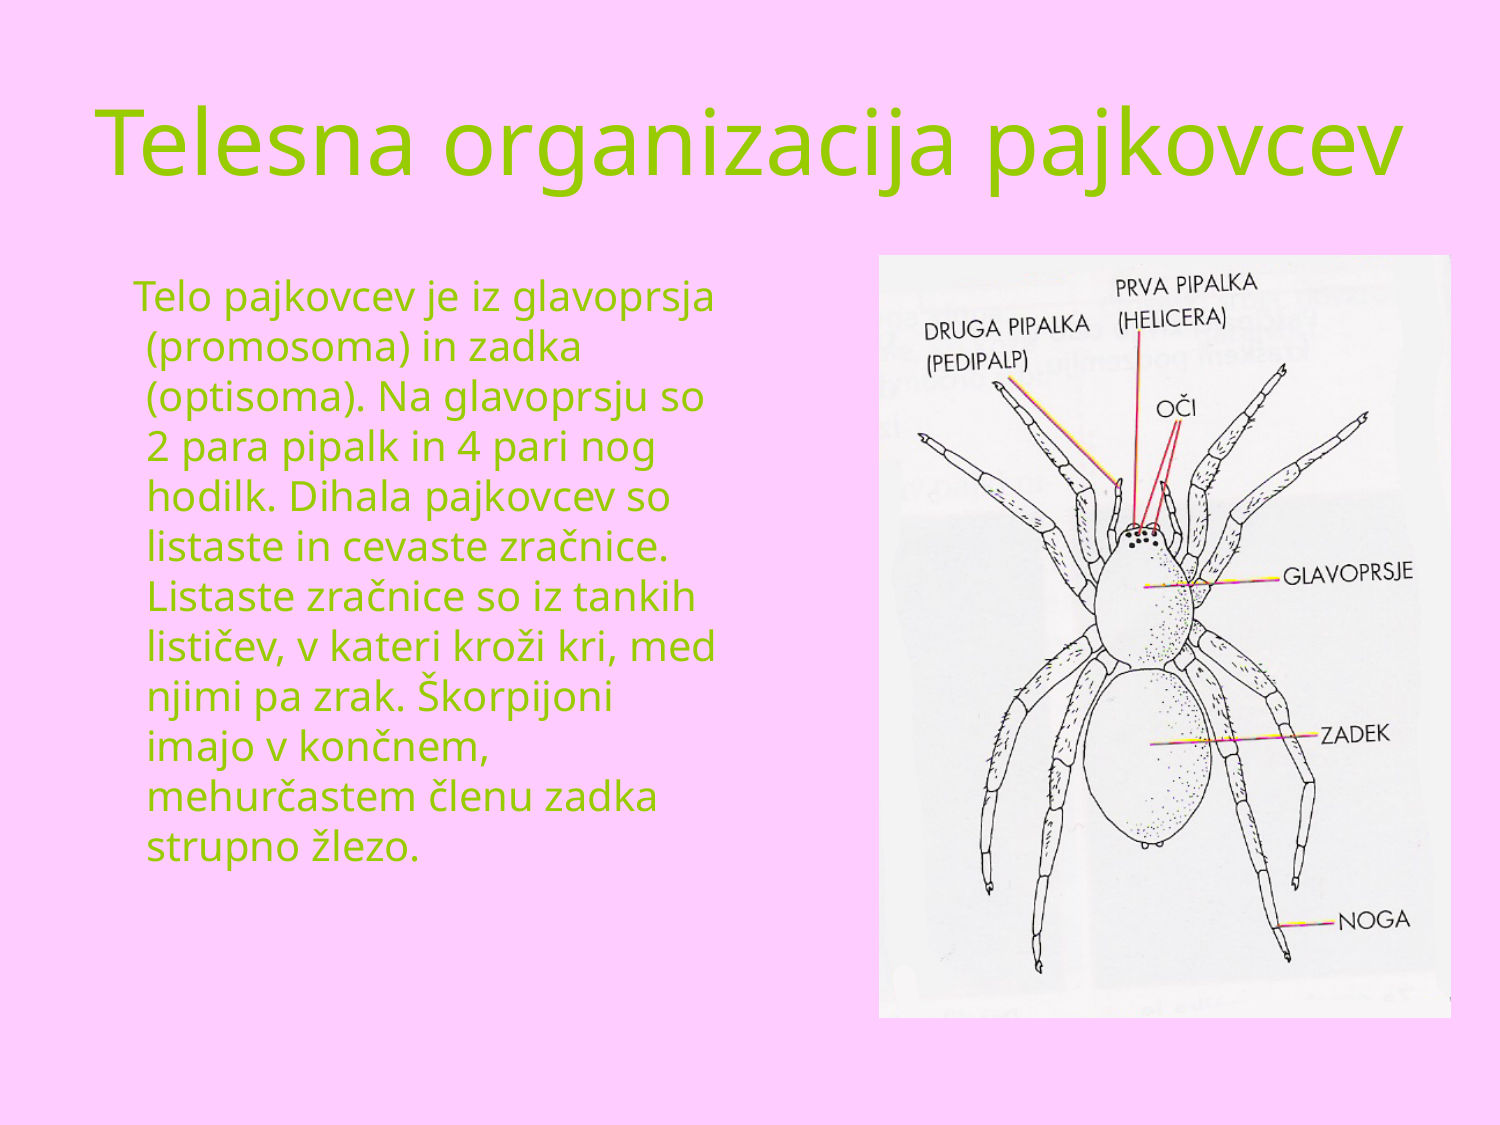

# Telesna organizacija pajkovcev
 Telo pajkovcev je iz glavoprsja (promosoma) in zadka (optisoma). Na glavoprsju so 2 para pipalk in 4 pari nog hodilk. Dihala pajkovcev so listaste in cevaste zračnice. Listaste zračnice so iz tankih lističev, v kateri kroži kri, med njimi pa zrak. Škorpijoni imajo v končnem, mehurčastem členu zadka strupno žlezo.